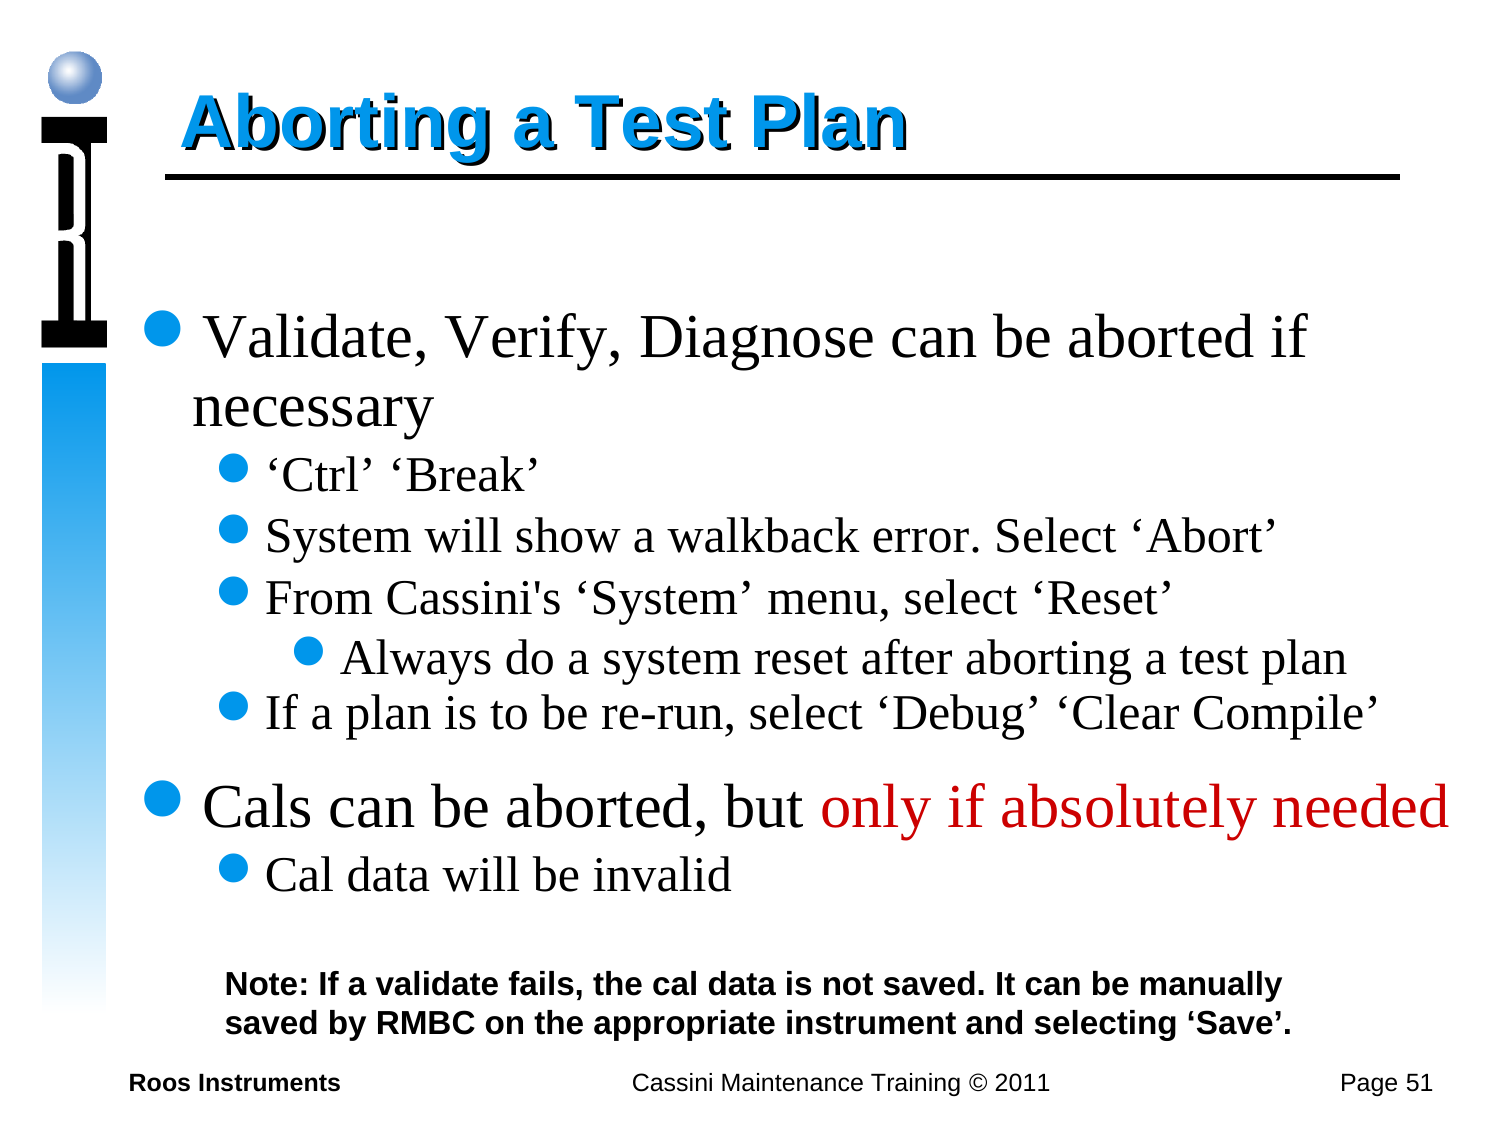

# Aborting a Test Plan
Validate, Verify, Diagnose can be aborted if necessary
‘Ctrl’ ‘Break’
System will show a walkback error. Select ‘Abort’
From Cassini's ‘System’ menu, select ‘Reset’
Always do a system reset after aborting a test plan
If a plan is to be re-run, select ‘Debug’ ‘Clear Compile’
Cals can be aborted, but only if absolutely needed
Cal data will be invalid
Note: If a validate fails, the cal data is not saved. It can be manually saved by RMBC on the appropriate instrument and selecting ‘Save’.